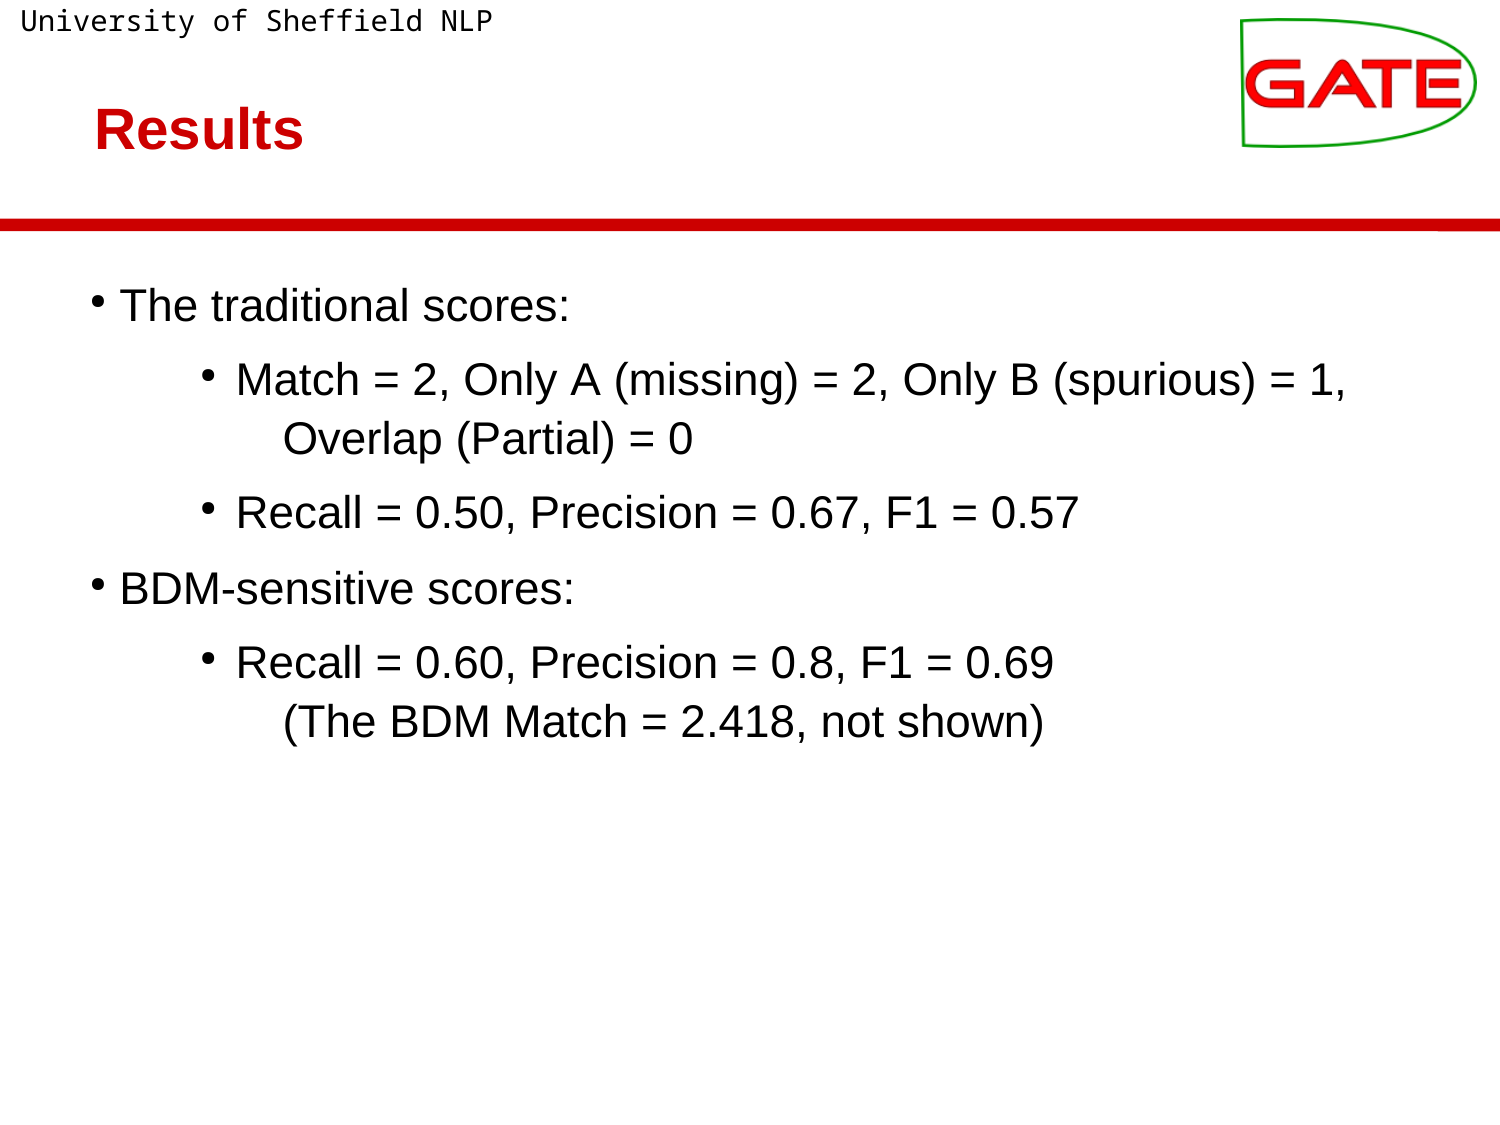

# Results
The traditional scores:
Match = 2, Only A (missing) = 2, Only B (spurious) = 1, Overlap (Partial) = 0
Recall = 0.50, Precision = 0.67, F1 = 0.57
BDM-sensitive scores:
Recall = 0.60, Precision = 0.8, F1 = 0.69
(The BDM Match = 2.418, not shown)